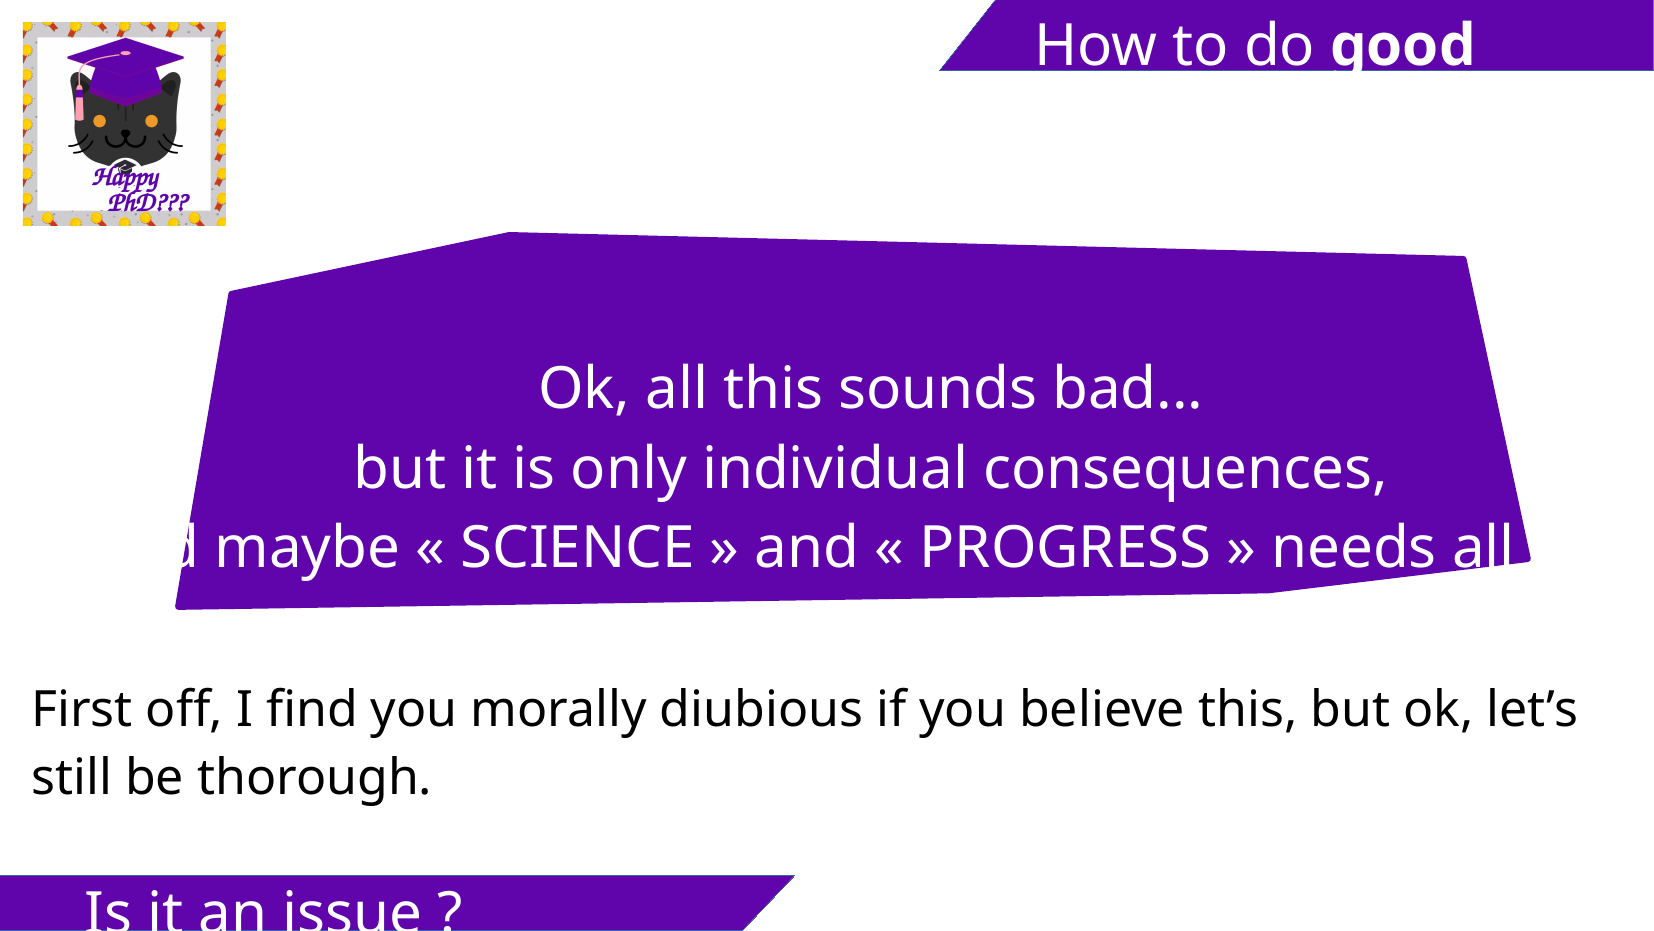

Ok, all this sounds bad...
but it is only individual consequences,
and maybe « SCIENCE » and « PROGRESS » needs all this!
First off, I find you morally diubious if you believe this, but ok, let’s still be thorough.
Is it an issue ?